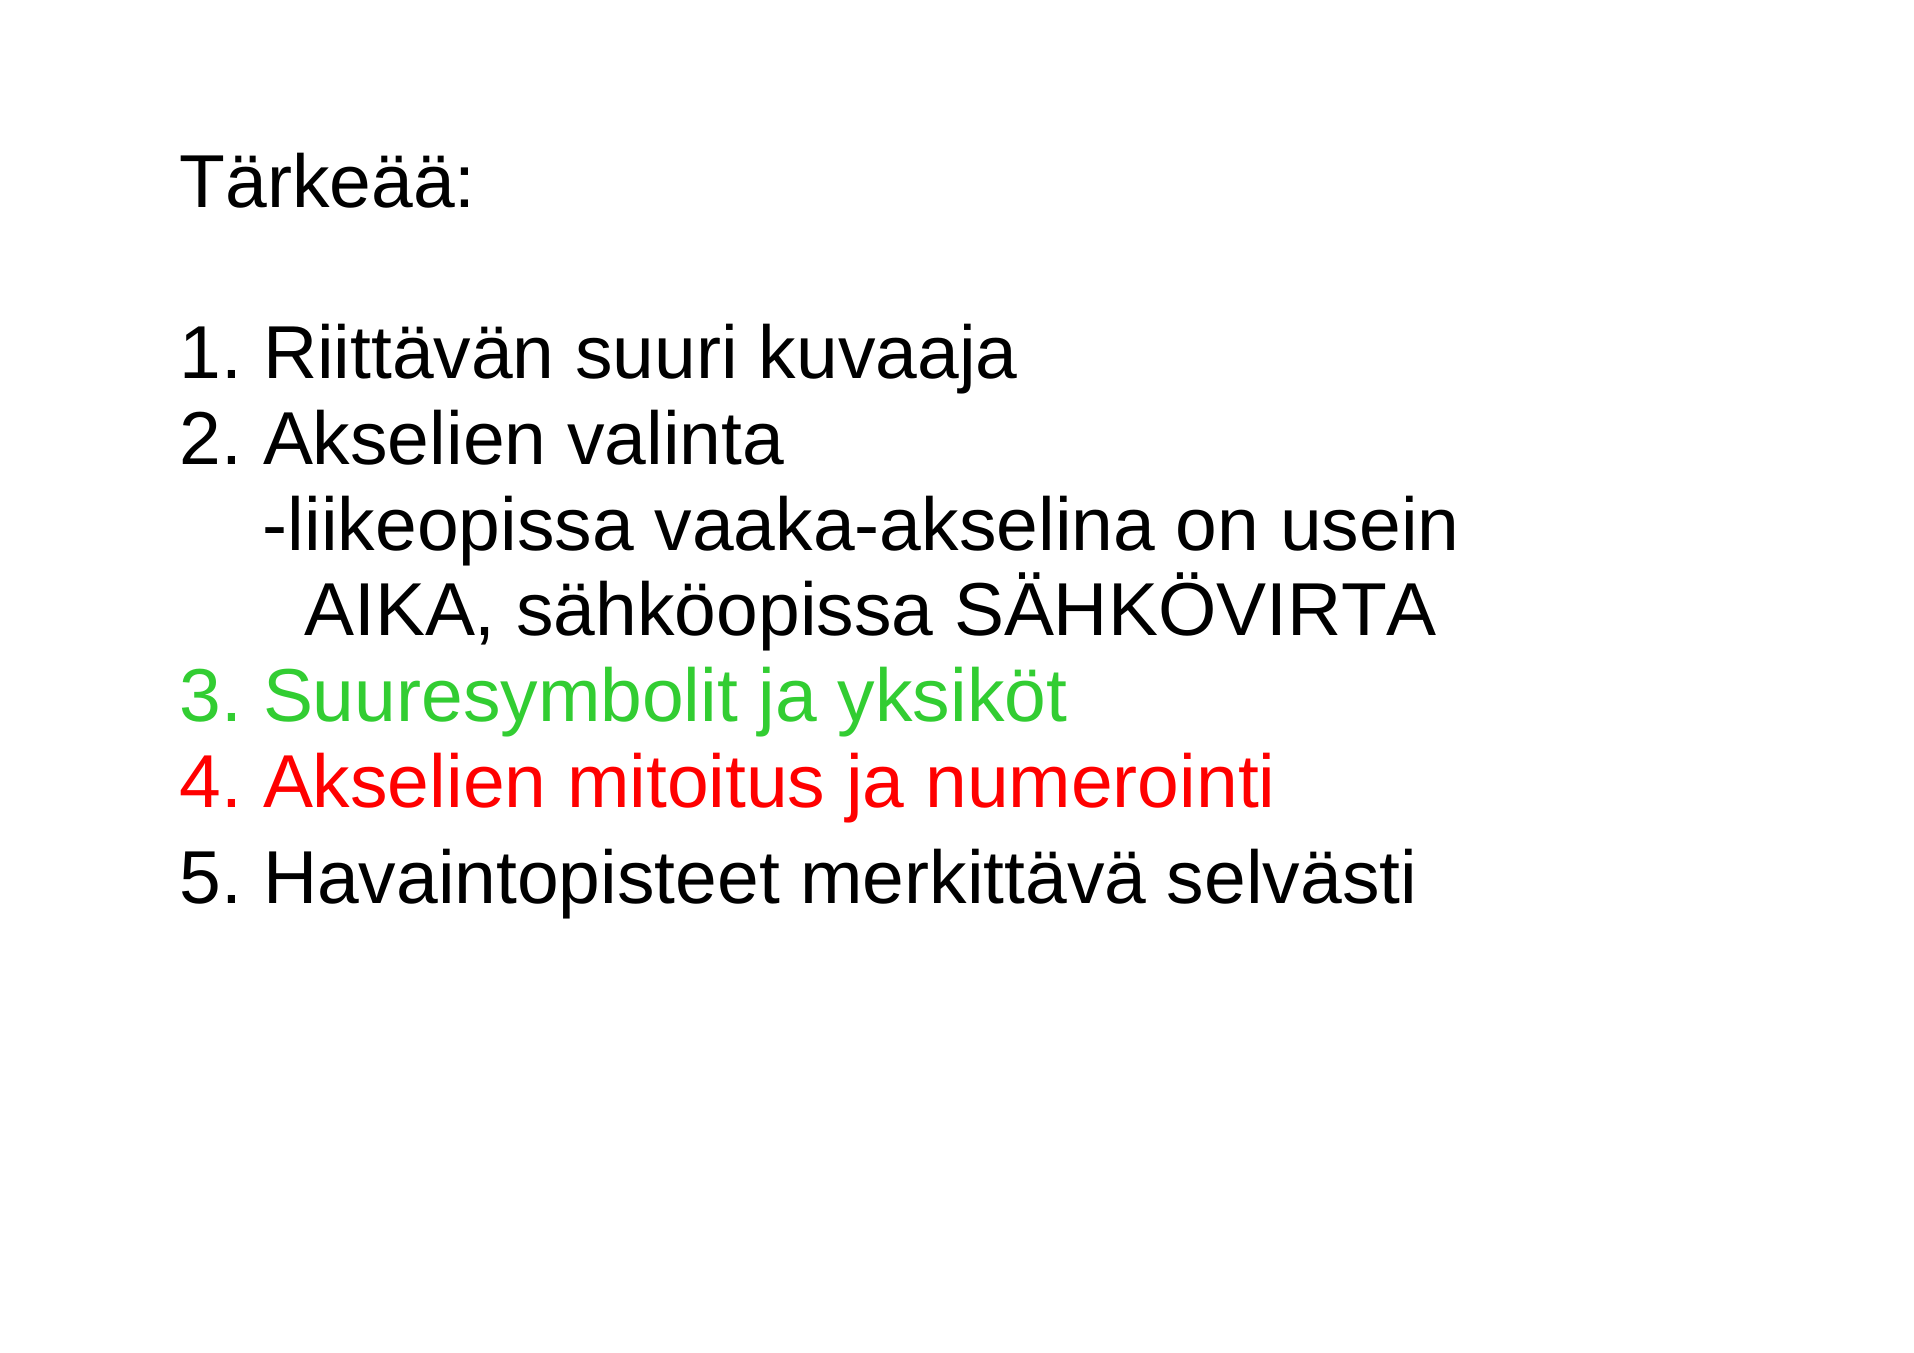

Tärkeää:
1. Riittävän suuri kuvaaja
2. Akselien valinta
 -liikeopissa vaaka-akselina on usein
 AIKA, sähköopissa SÄHKÖVIRTA
3. Suuresymbolit ja yksiköt
4. Akselien mitoitus ja numerointi
5. Havaintopisteet merkittävä selvästi